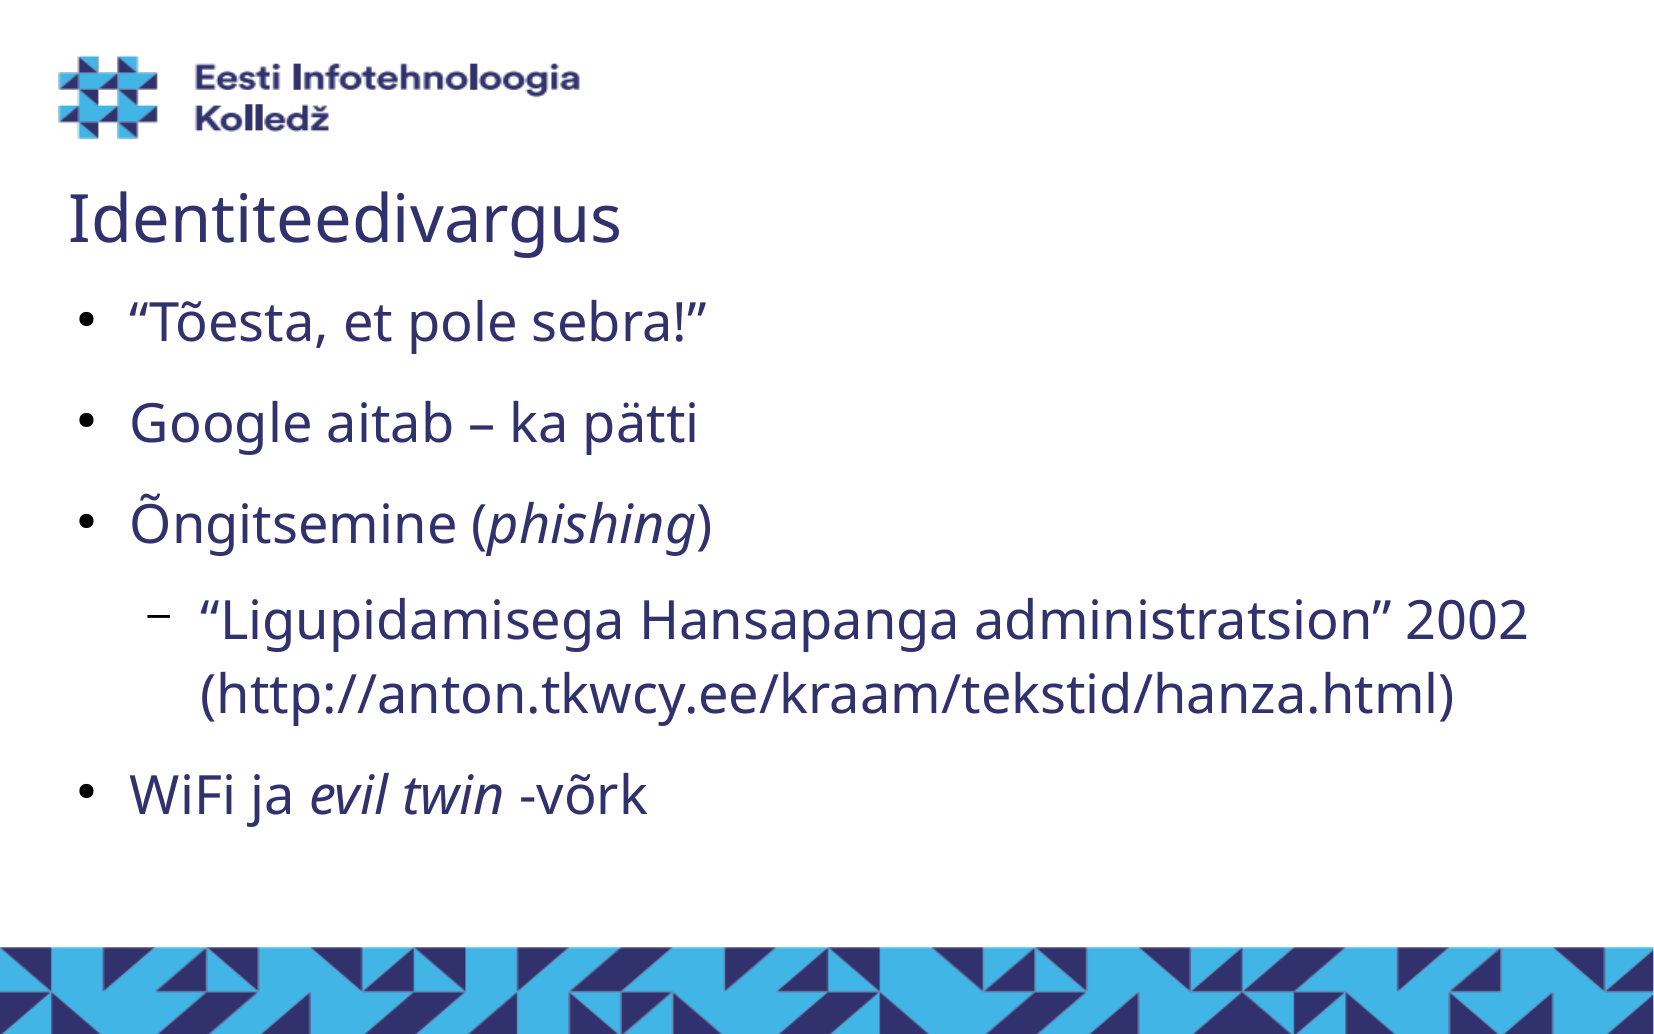

# Identiteedivargus
“Tõesta, et pole sebra!”
Google aitab – ka pätti
Õngitsemine (phishing)
“Ligupidamisega Hansapanga administratsion” 2002 (http://anton.tkwcy.ee/kraam/tekstid/hanza.html)
WiFi ja evil twin -võrk